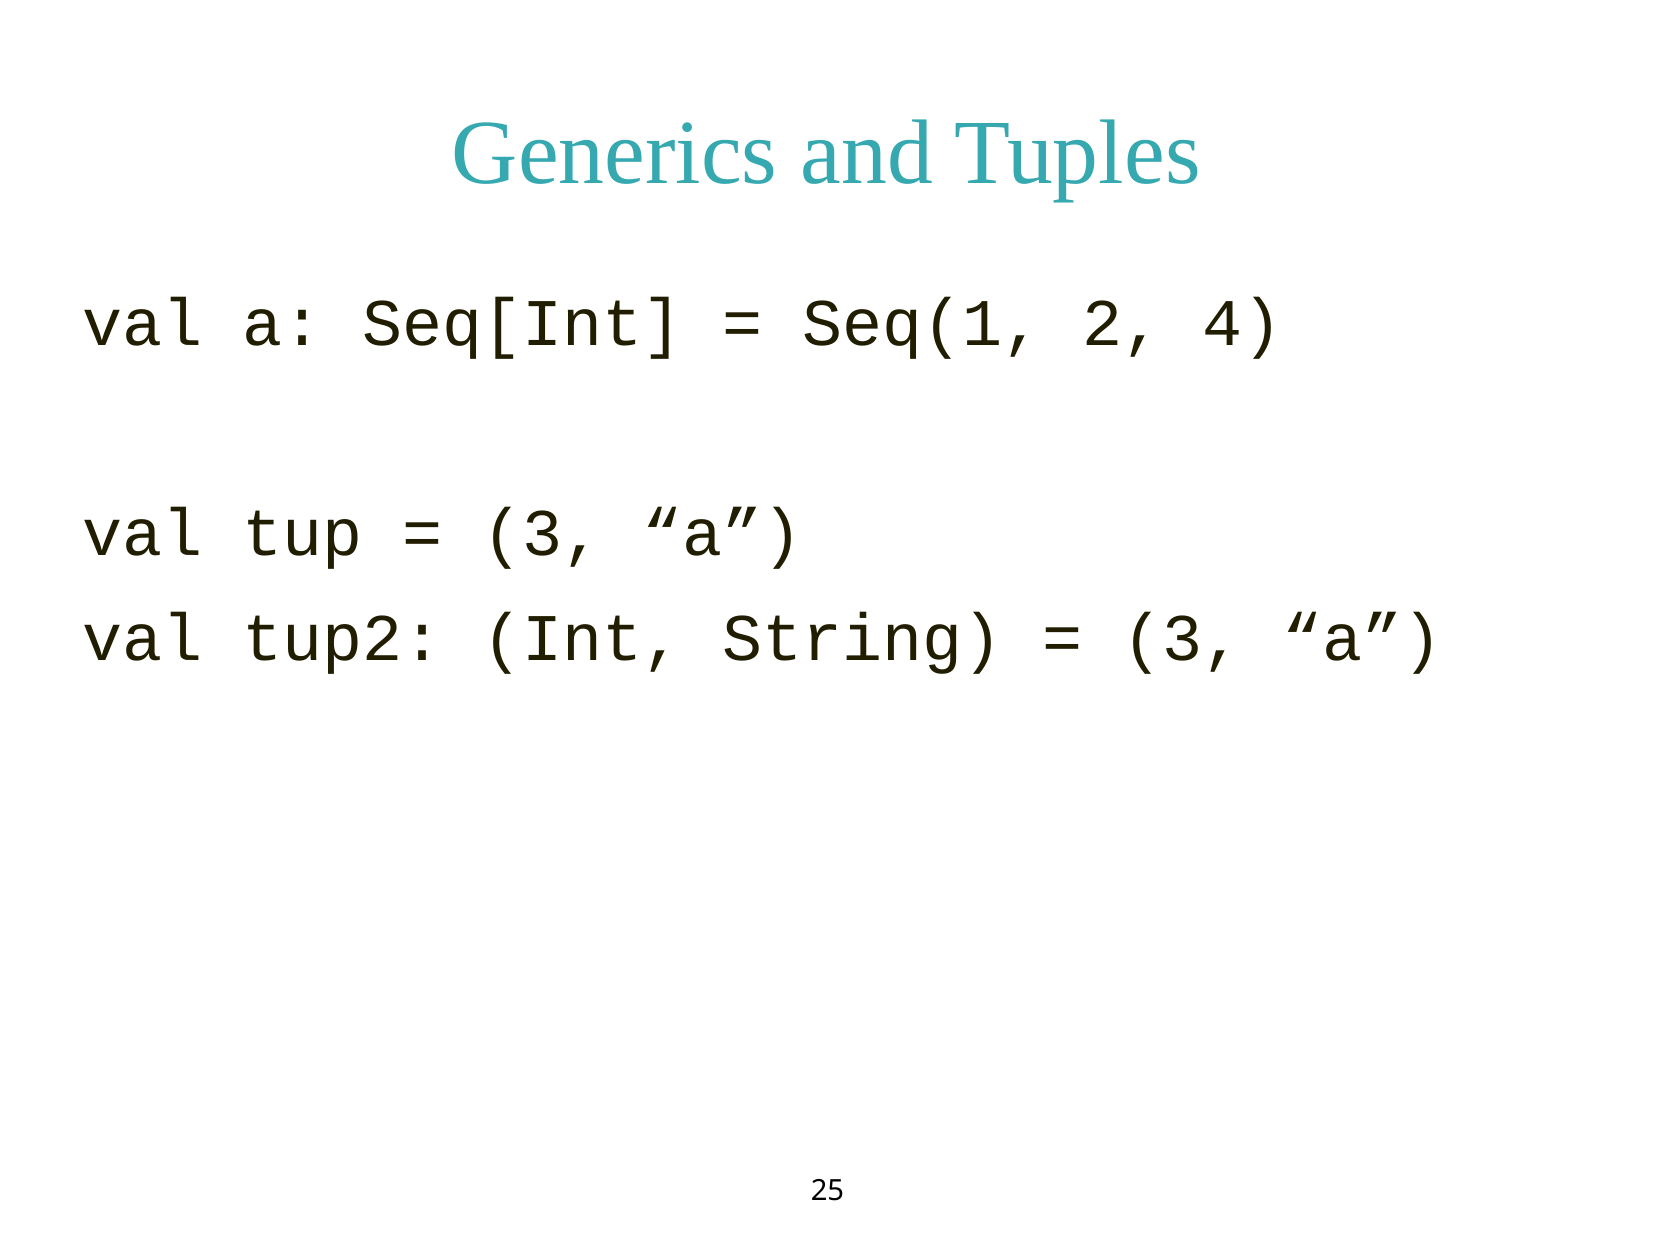

# Generics and Tuples
val a: Seq[Int] = Seq(1, 2, 4)
val tup = (3, “a”)
val tup2: (Int, String) = (3, “a”)
25